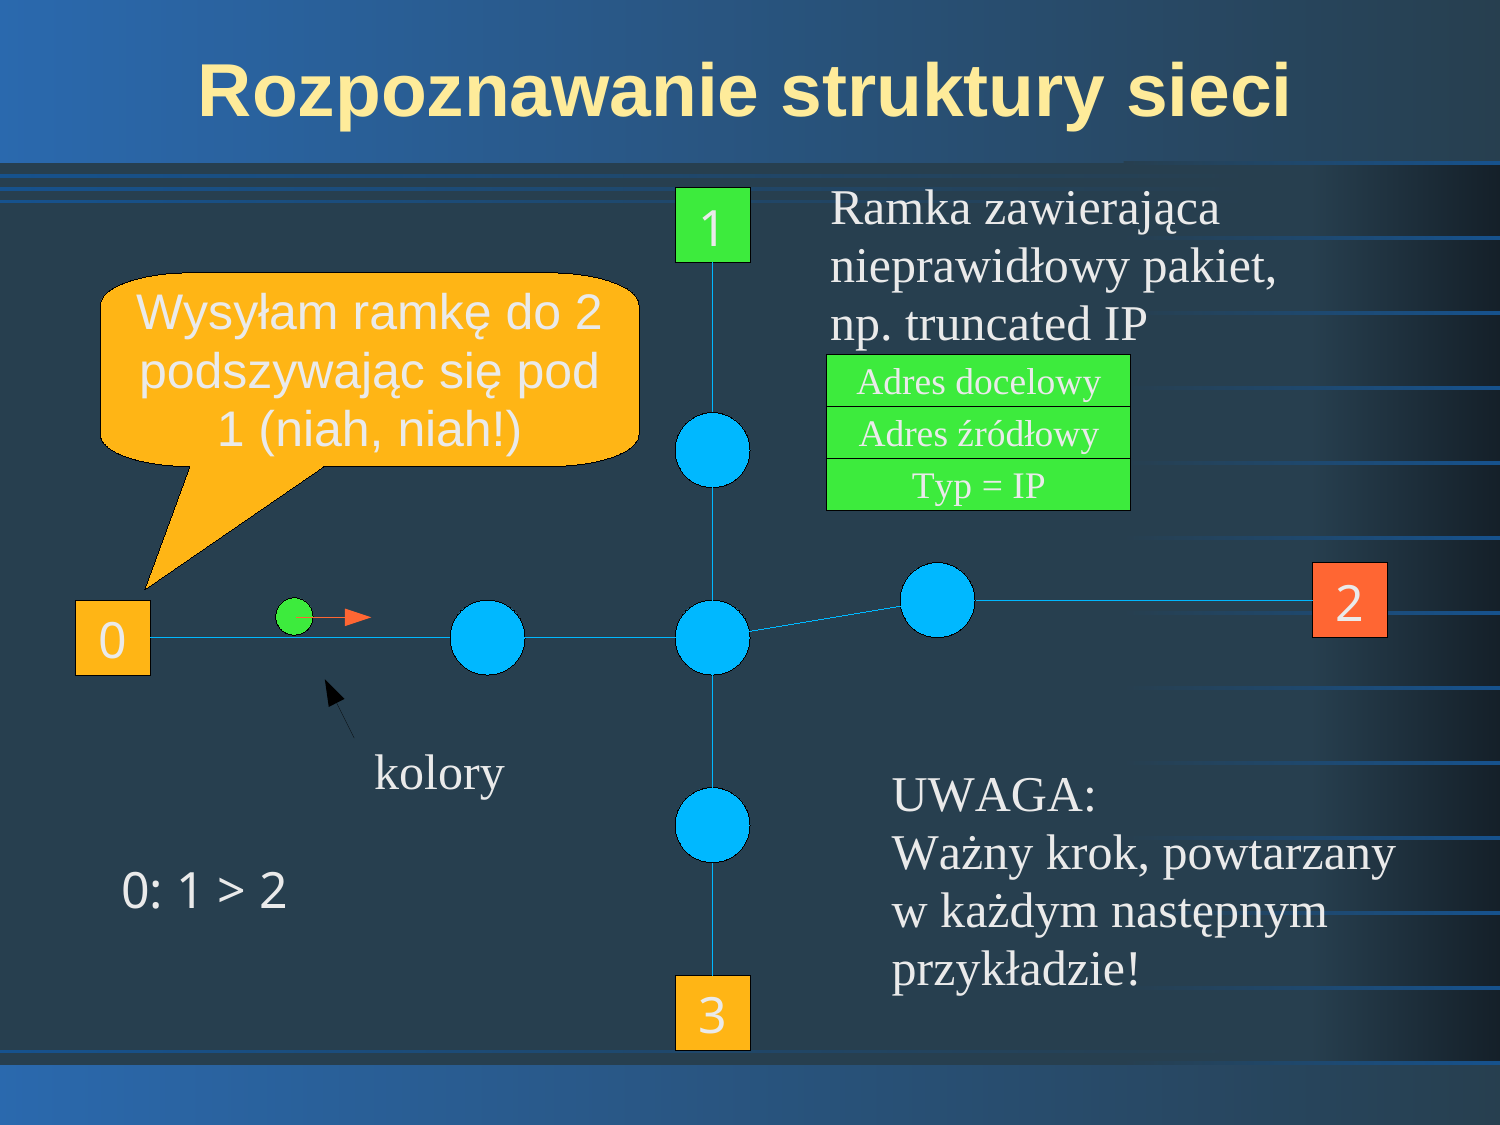

# Rozpoznawanie struktury sieci
Ramka zawierająca
nieprawidłowy pakiet,
np. truncated IP
1
Wysyłam ramkę do 2 podszywając się pod 1 (niah, niah!)
Adres docelowy
Adres źródłowy
Typ = IP
2
0
kolory
UWAGA:
Ważny krok, powtarzany
w każdym następnym
przykładzie!
0: 1 > 2
3